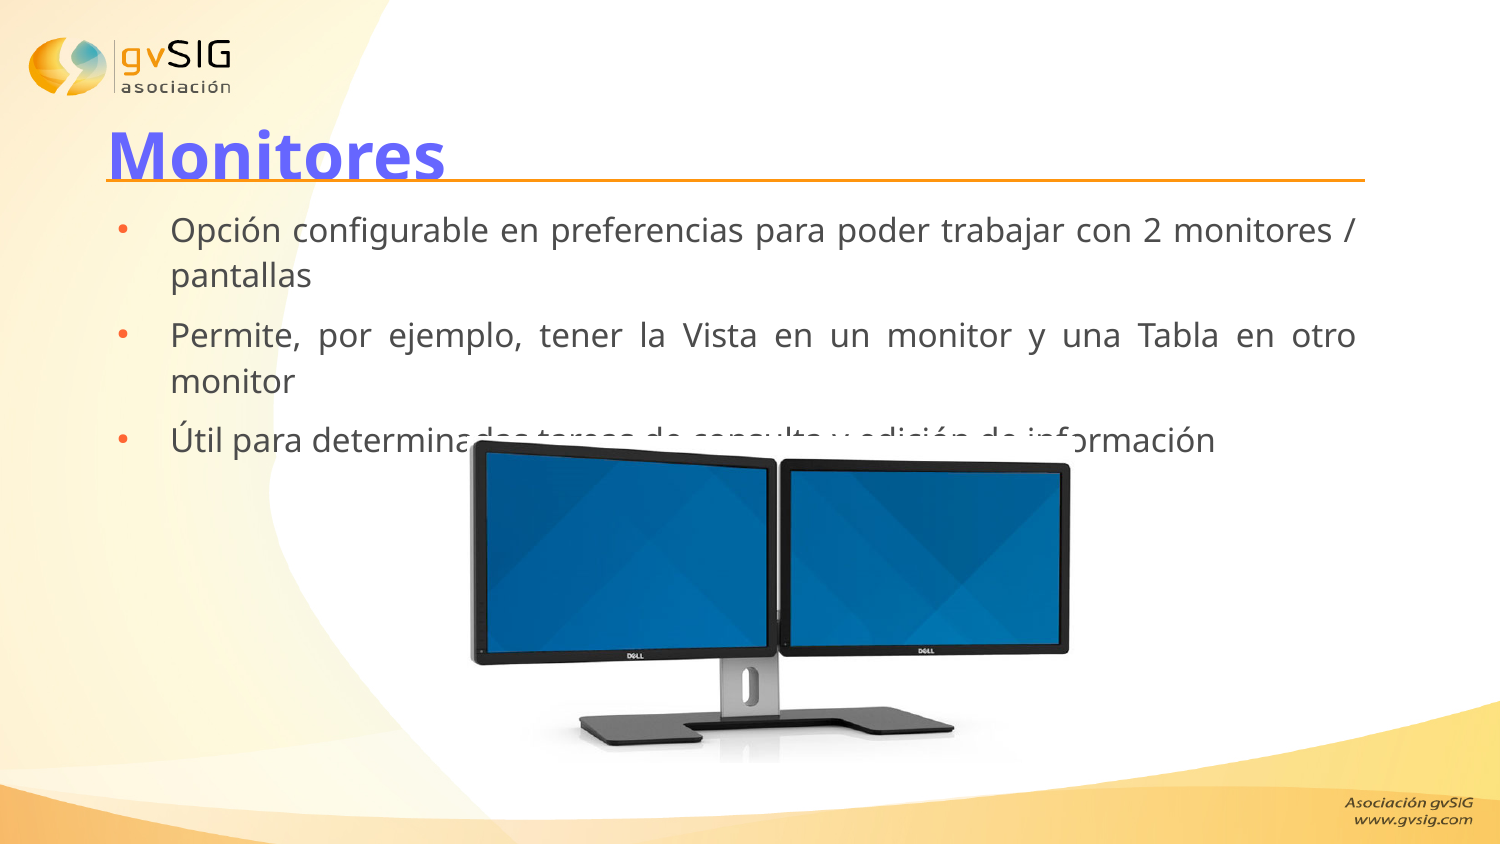

# Monitores
Opción configurable en preferencias para poder trabajar con 2 monitores / pantallas
Permite, por ejemplo, tener la Vista en un monitor y una Tabla en otro monitor
Útil para determinadas tareas de consulta y edición de información